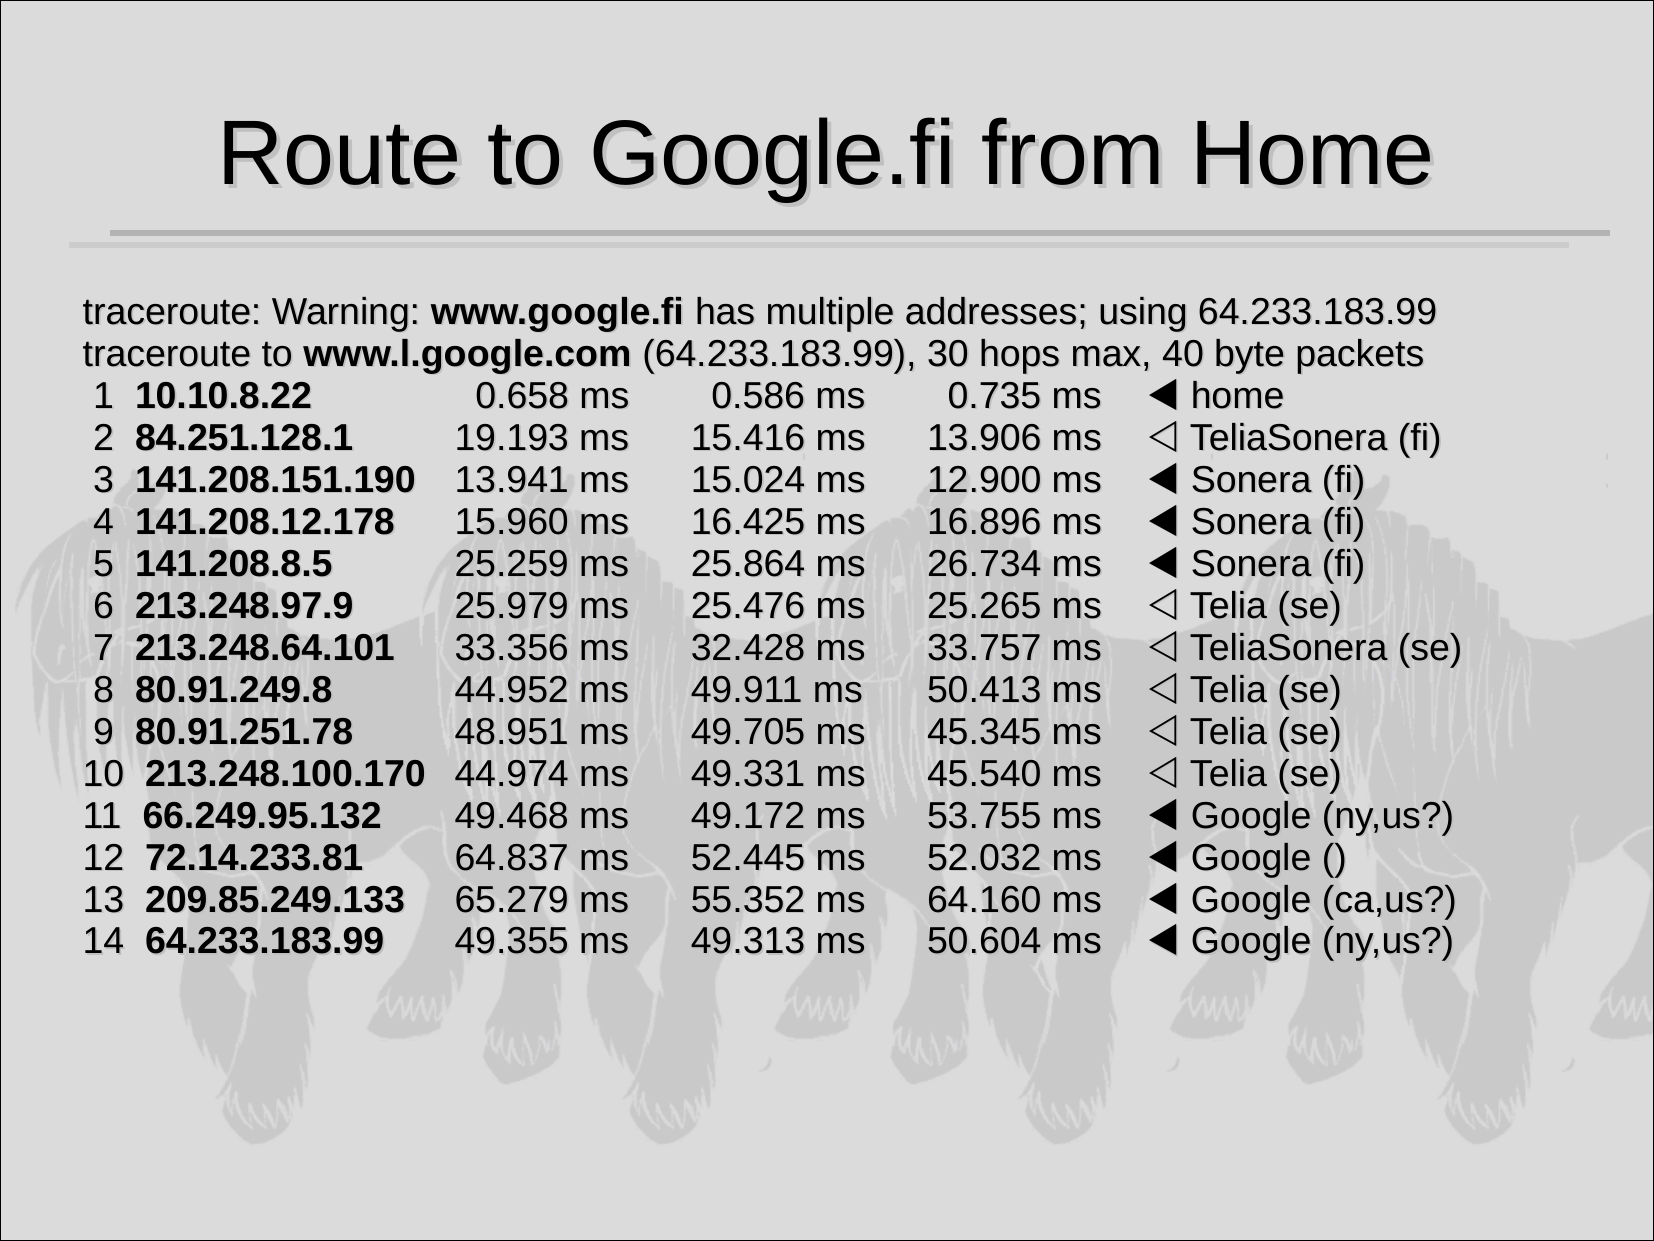

# Route to Google.fi from Home
traceroute: Warning: www.google.fi has multiple addresses; using 64.233.183.99
traceroute to www.l.google.com (64.233.183.99), 30 hops max, 40 byte packets
 1 10.10.8.22 	0.658 ms 	0.586 ms 	0.735 ms	◀ home
 2 84.251.128.1 	19.193 ms 	15.416 ms 	13.906 ms	◁ TeliaSonera (fi)
 3 141.208.151.190 	13.941 ms 	15.024 ms 	12.900 ms	◀ Sonera (fi)
 4 141.208.12.178 	15.960 ms 	16.425 ms 	16.896 ms	◀ Sonera (fi)
 5 141.208.8.5 	25.259 ms 	25.864 ms 	26.734 ms	◀ Sonera (fi)
 6 213.248.97.9 	25.979 ms 	25.476 ms 	25.265 ms	◁ Telia (se)
 7 213.248.64.101 	33.356 ms 	32.428 ms 	33.757 ms	◁ TeliaSonera (se)
 8 80.91.249.8 	44.952 ms 	49.911 ms 	50.413 ms	◁ Telia (se)
 9 80.91.251.78 	48.951 ms 	49.705 ms 	45.345 ms	◁ Telia (se)
10 213.248.100.170 	44.974 ms 	49.331 ms 	45.540 ms	◁ Telia (se)
11 66.249.95.132 	49.468 ms 	49.172 ms 	53.755 ms	◀ Google (ny,us?)
12 72.14.233.81 	64.837 ms 	52.445 ms 	52.032 ms	◀ Google ()
13 209.85.249.133 	65.279 ms 	55.352 ms 	64.160 ms	◀ Google (ca,us?)
14 64.233.183.99 	49.355 ms 	49.313 ms 	50.604 ms	◀ Google (ny,us?)